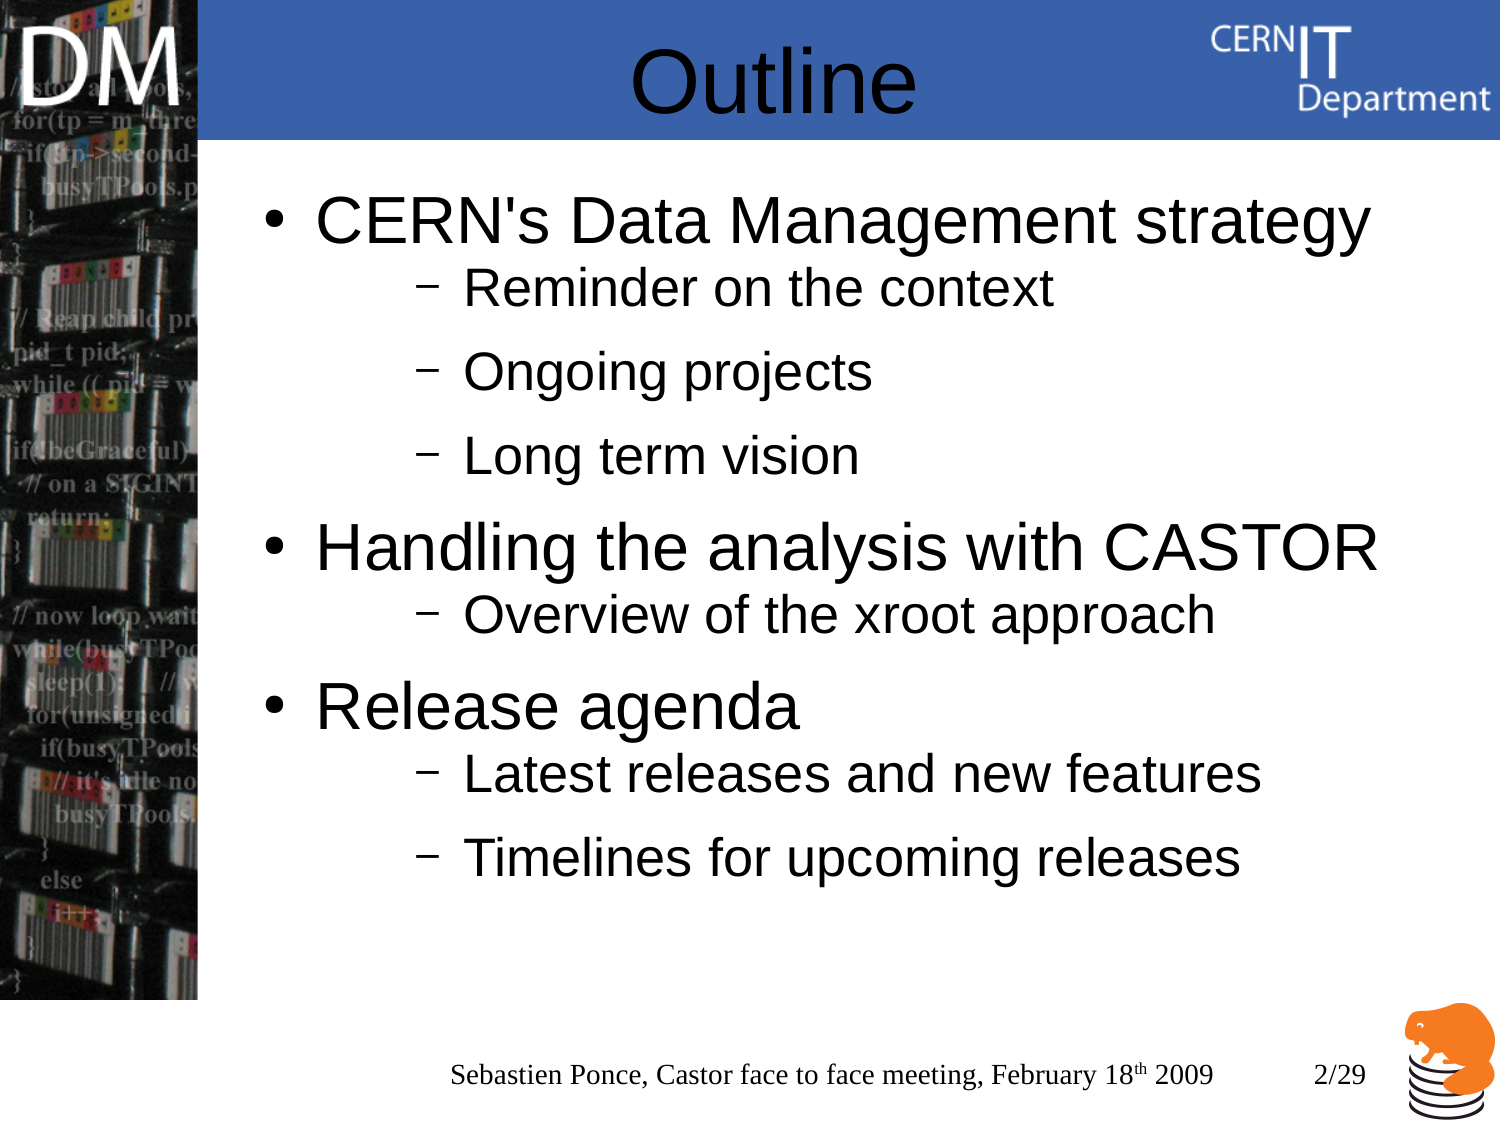

# Outline
CERN's Data Management strategy
Reminder on the context
Ongoing projects
Long term vision
Handling the analysis with CASTOR
Overview of the xroot approach
Release agenda
Latest releases and new features
Timelines for upcoming releases